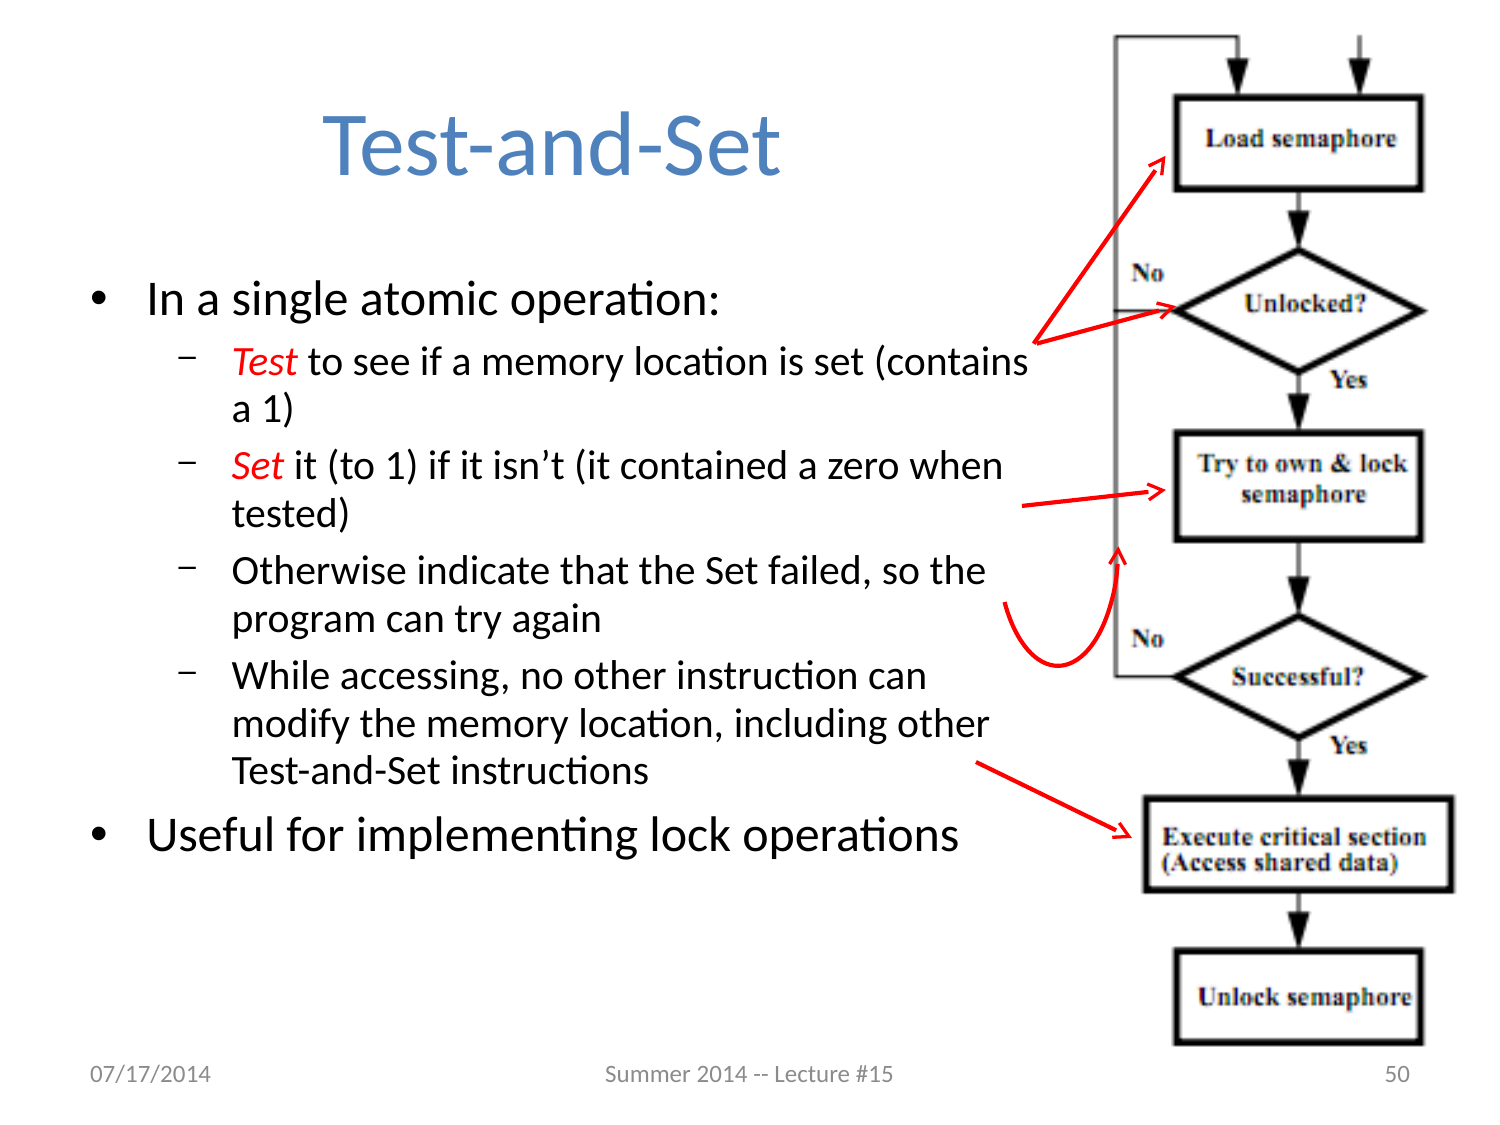

# Test-and-Set
In a single atomic operation:
Test to see if a memory location is set (contains a 1)
Set it (to 1) if it isn’t (it contained a zero when tested)
Otherwise indicate that the Set failed, so the program can try again
While accessing, no other instruction can modify the memory location, including other Test-and-Set instructions
Useful for implementing lock operations
07/17/2014
Summer 2014 -- Lecture #15